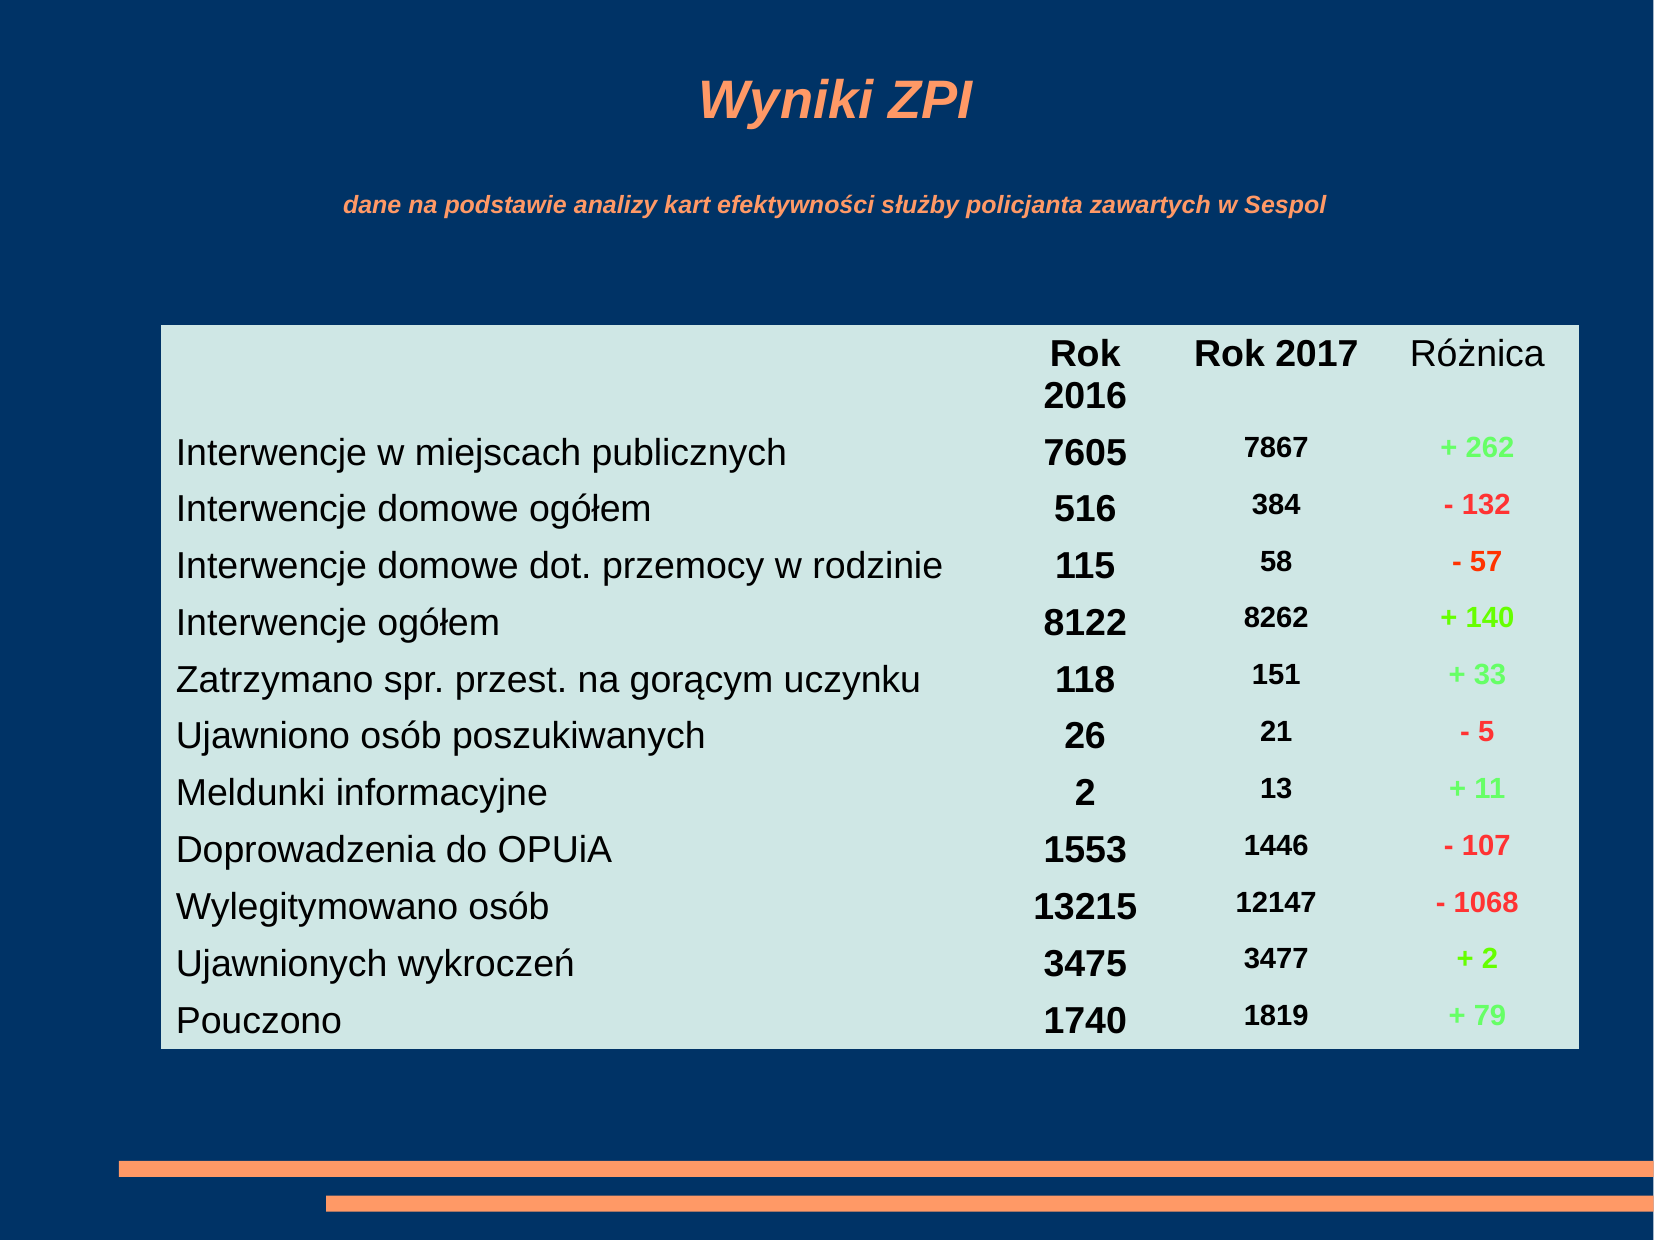

# Wyniki ZPI dane na podstawie analizy kart efektywności służby policjanta zawartych w Sespol
| | Rok 2016 | Rok 2017 | Różnica |
| --- | --- | --- | --- |
| Interwencje w miejscach publicznych | 7605 | 7867 | + 262 |
| Interwencje domowe ogółem | 516 | 384 | - 132 |
| Interwencje domowe dot. przemocy w rodzinie | 115 | 58 | - 57 |
| Interwencje ogółem | 8122 | 8262 | + 140 |
| Zatrzymano spr. przest. na gorącym uczynku | 118 | 151 | + 33 |
| Ujawniono osób poszukiwanych | 26 | 21 | - 5 |
| Meldunki informacyjne | 2 | 13 | + 11 |
| Doprowadzenia do OPUiA | 1553 | 1446 | - 107 |
| Wylegitymowano osób | 13215 | 12147 | - 1068 |
| Ujawnionych wykroczeń | 3475 | 3477 | + 2 |
| Pouczono | 1740 | 1819 | + 79 |